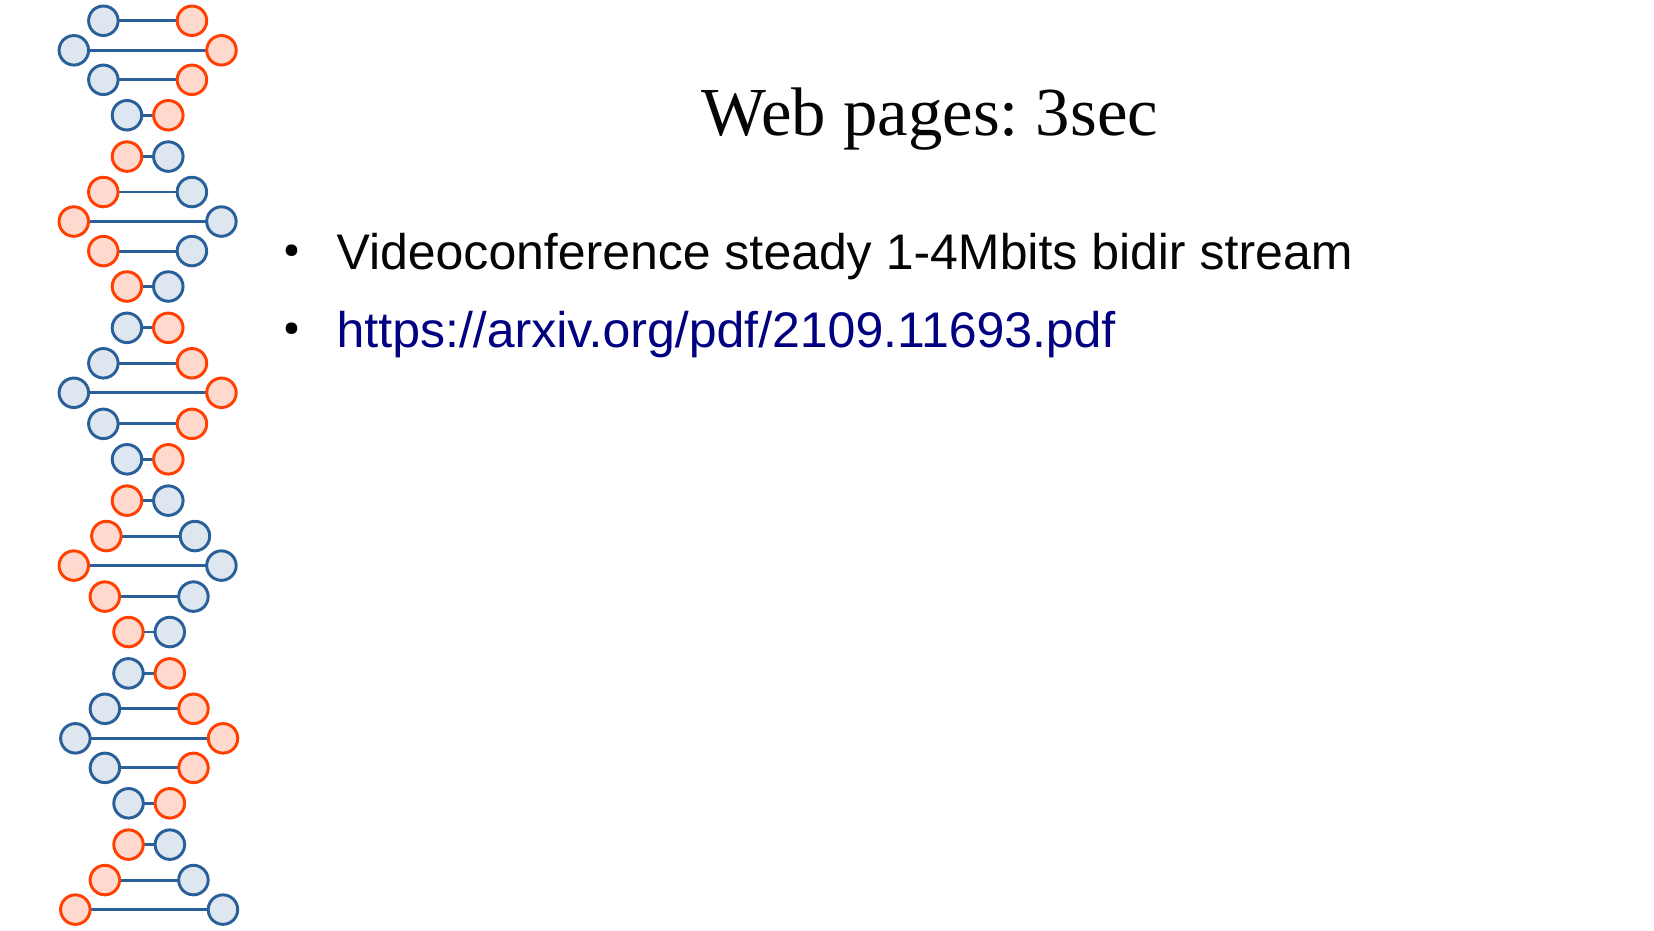

# Web pages: 3sec
Videoconference steady 1-4Mbits bidir stream
https://arxiv.org/pdf/2109.11693.pdf